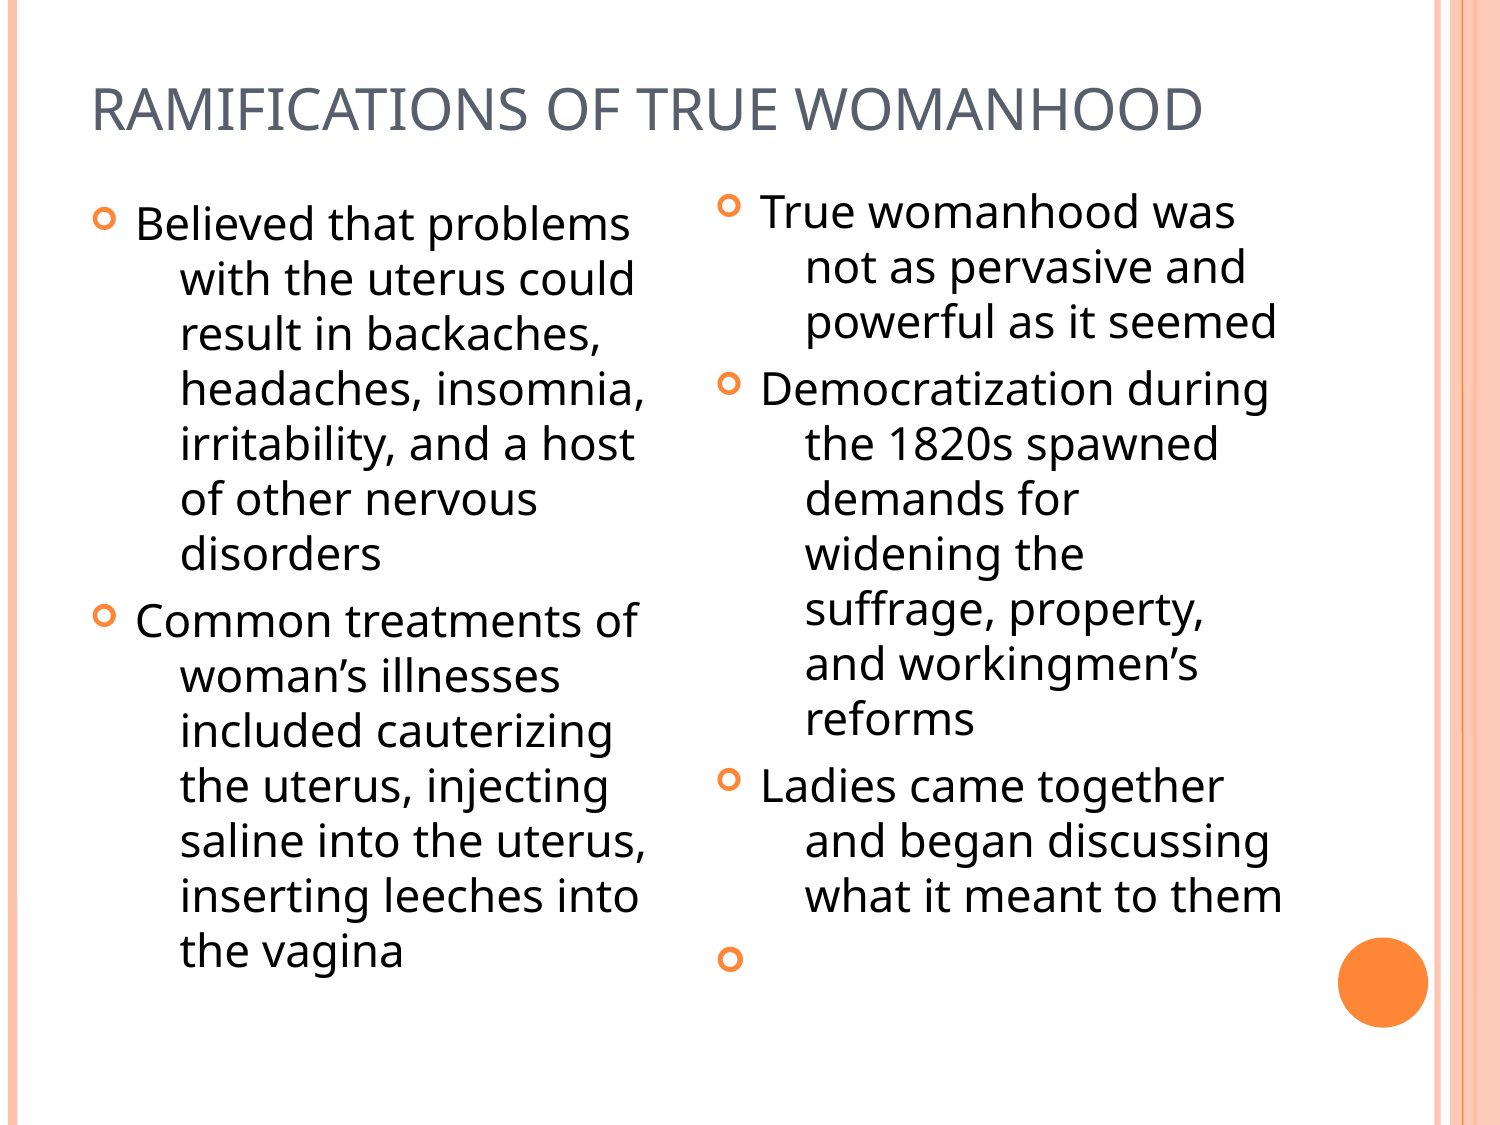

# Ramifications of True Womanhood
True womanhood was not as pervasive and powerful as it seemed
Democratization during the 1820s spawned demands for widening the suffrage, property, and workingmen’s reforms
Ladies came together and began discussing what it meant to them
Believed that problems with the uterus could result in backaches, headaches, insomnia, irritability, and a host of other nervous disorders
Common treatments of woman’s illnesses included cauterizing the uterus, injecting saline into the uterus, inserting leeches into the vagina